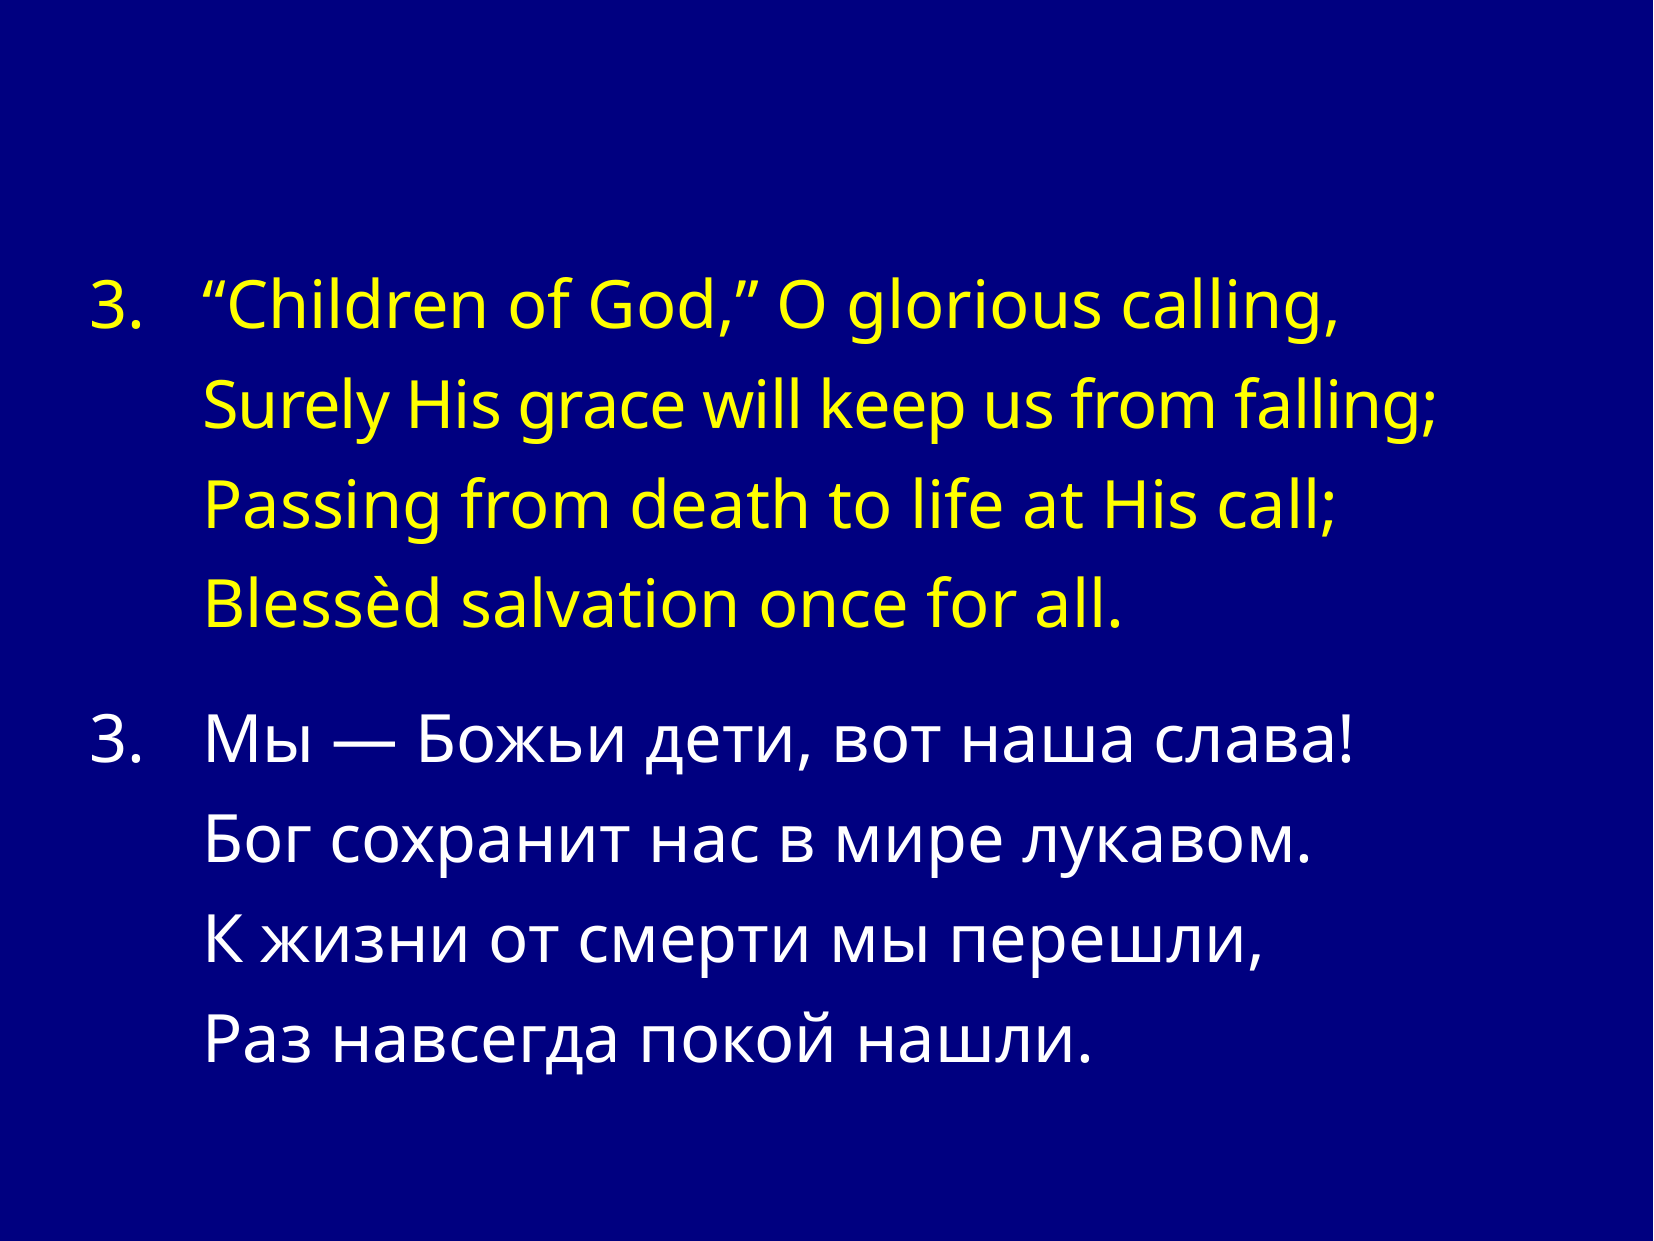

3.	“Children of God,” O glorious calling,
	Surely His grace will keep us from falling;
	Passing from death to life at His call;
	Blessèd salvation once for all.
3.	Мы — Божьи дети, вот наша слава!
	Бог сохранит нас в мире лукавом.
	К жизни от смерти мы перешли,
	Раз навсегда покой нашли.